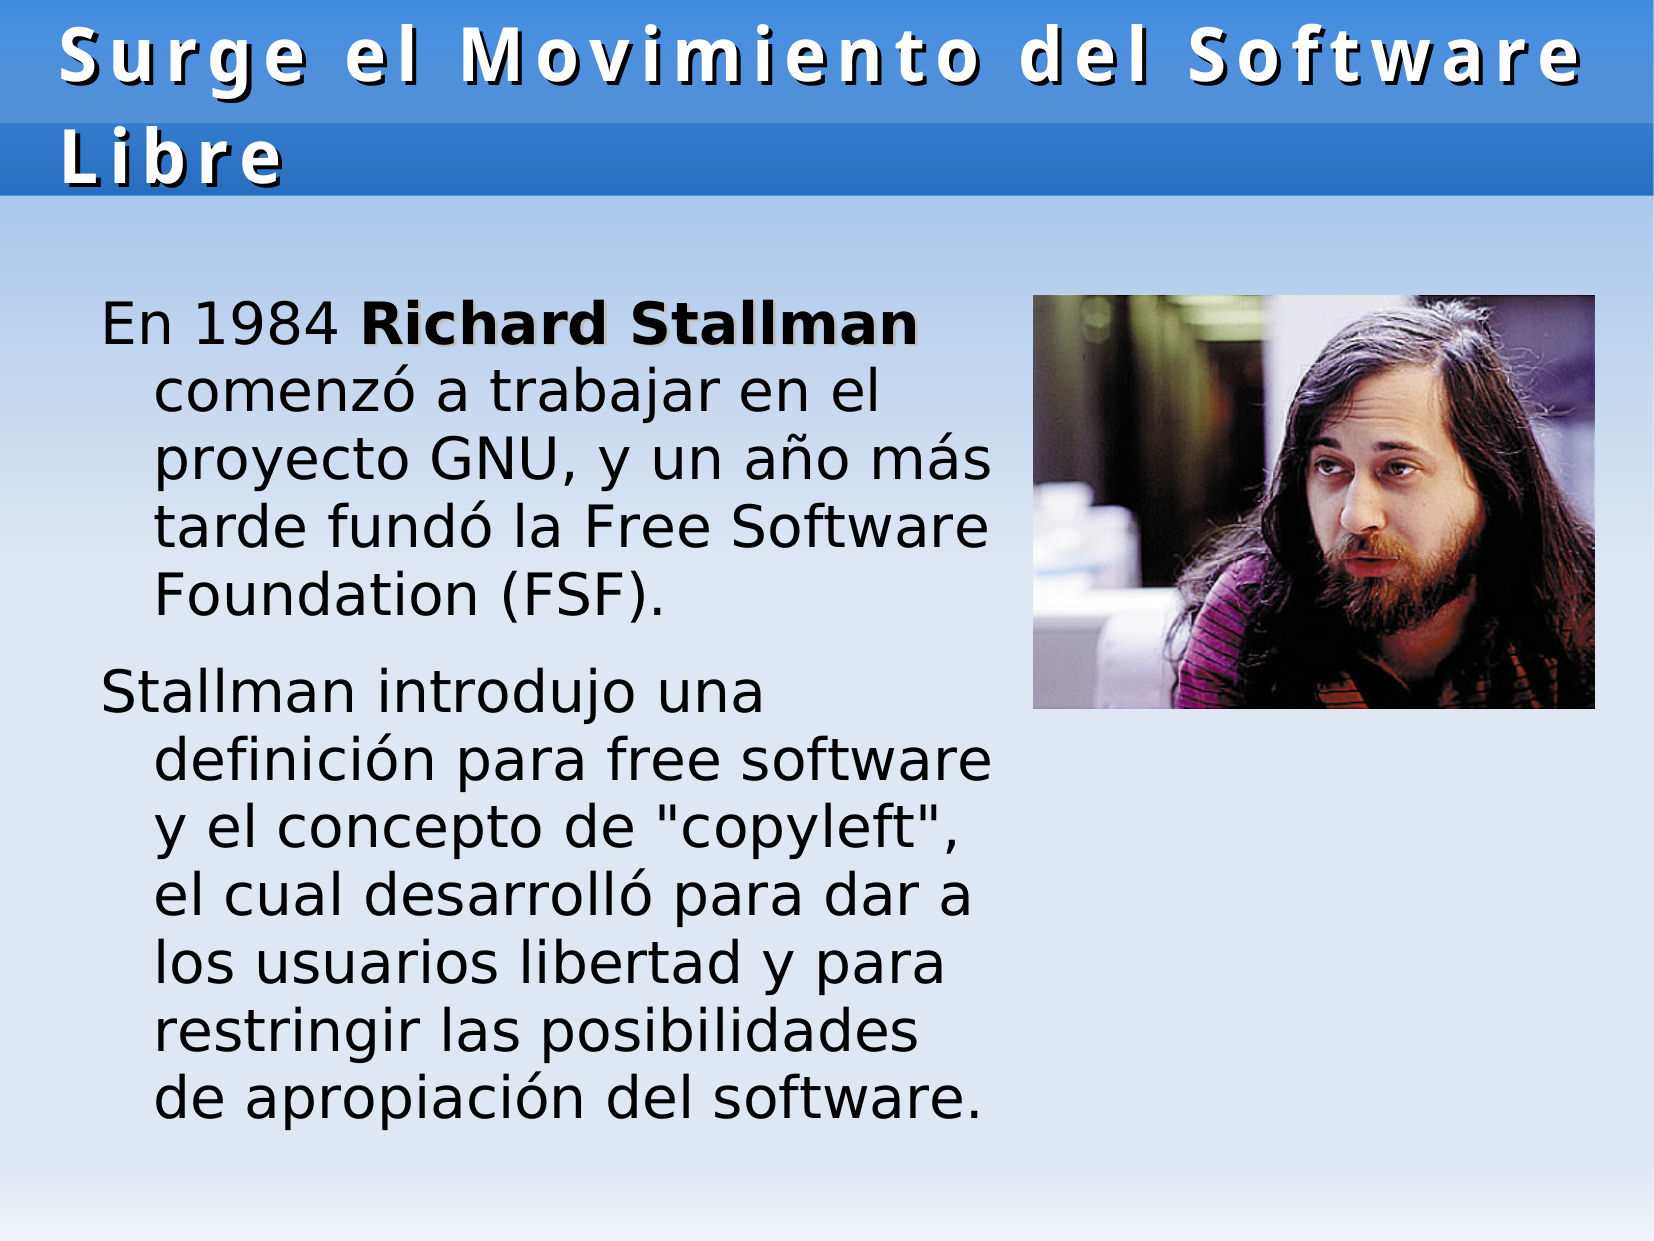

# Surge el Movimiento del Software Libre
En 1984 Richard Stallman comenzó a trabajar en el proyecto GNU, y un año más tarde fundó la Free Software Foundation (FSF).
Stallman introdujo una definición para free software y el concepto de "copyleft", el cual desarrolló para dar a los usuarios libertad y para restringir las posibilidades de apropiación del software.